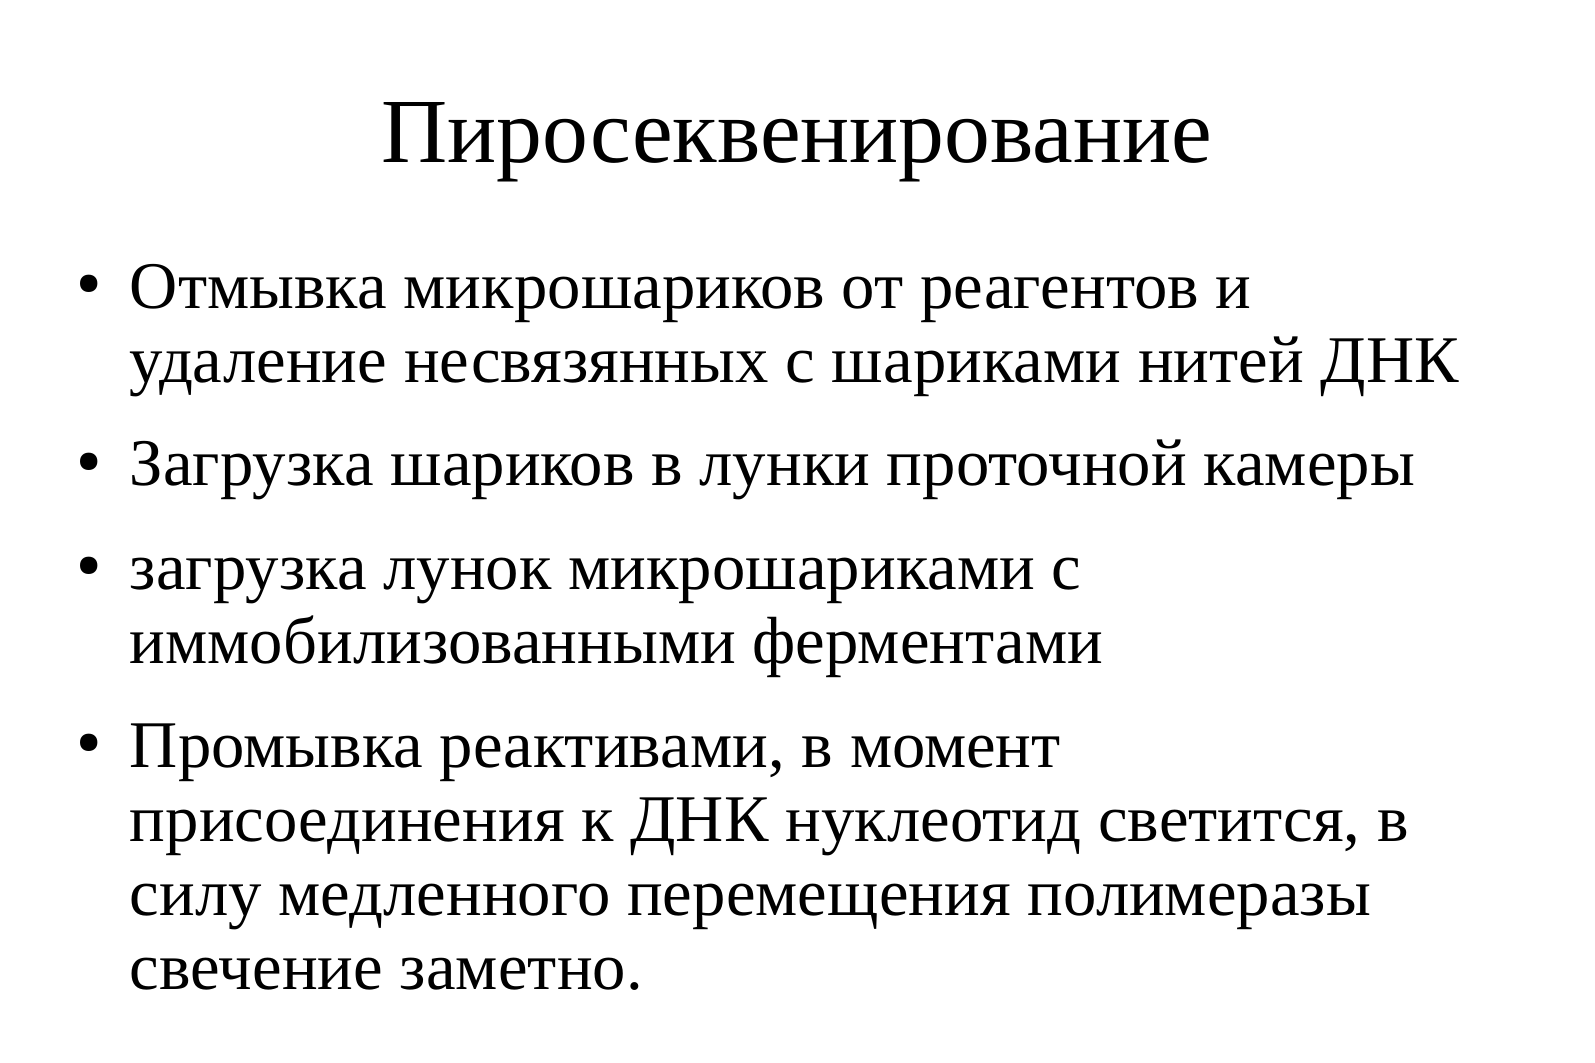

# Пиросеквенирование
Отмывка микрошариков от реагентов и удаление несвязянных с шариками нитей ДНК
Загрузка шариков в лунки проточной камеры
загрузка лунок микрошариками с иммобилизованными ферментами
Промывка реактивами, в момент присоединения к ДНК нуклеотид светится, в силу медленного перемещения полимеразы свечение заметно.